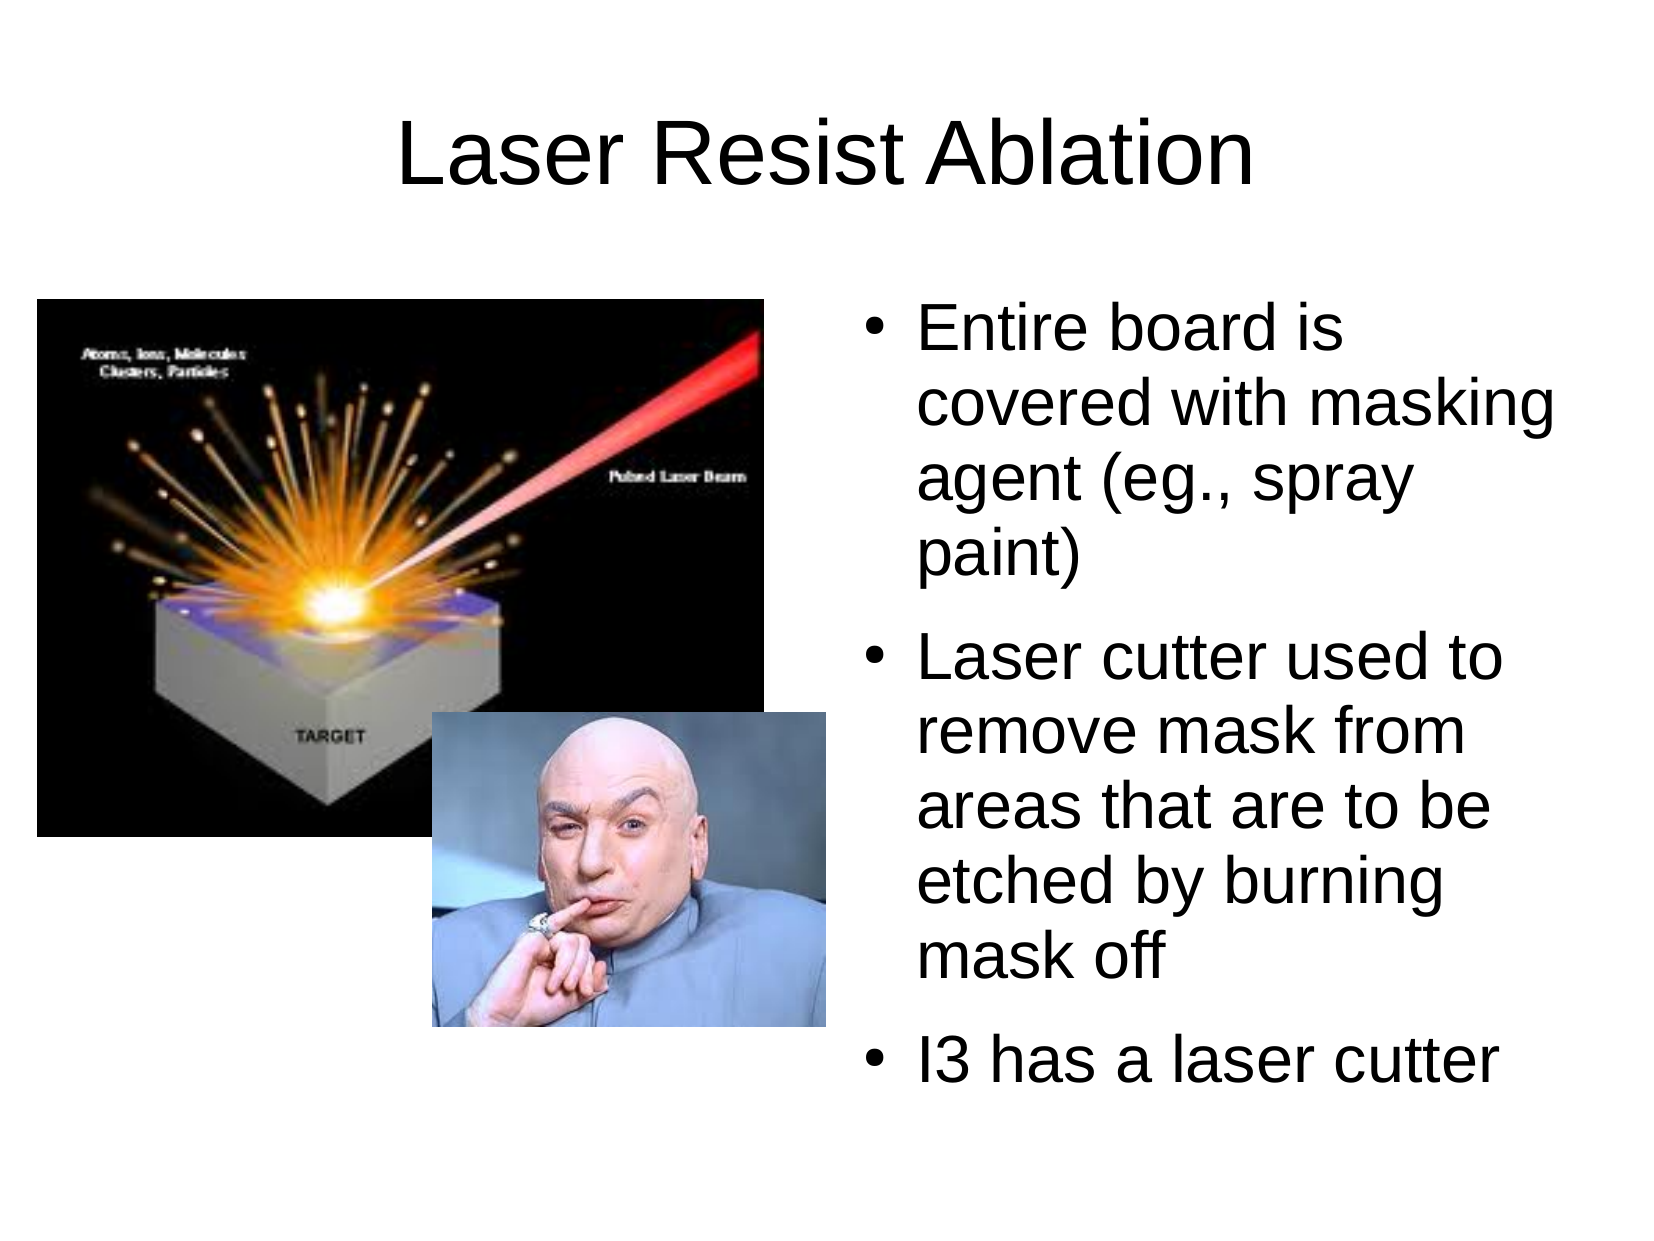

# Laser Resist Ablation
Entire board is covered with masking agent (eg., spray paint)
Laser cutter used to remove mask from areas that are to be etched by burning mask off
I3 has a laser cutter